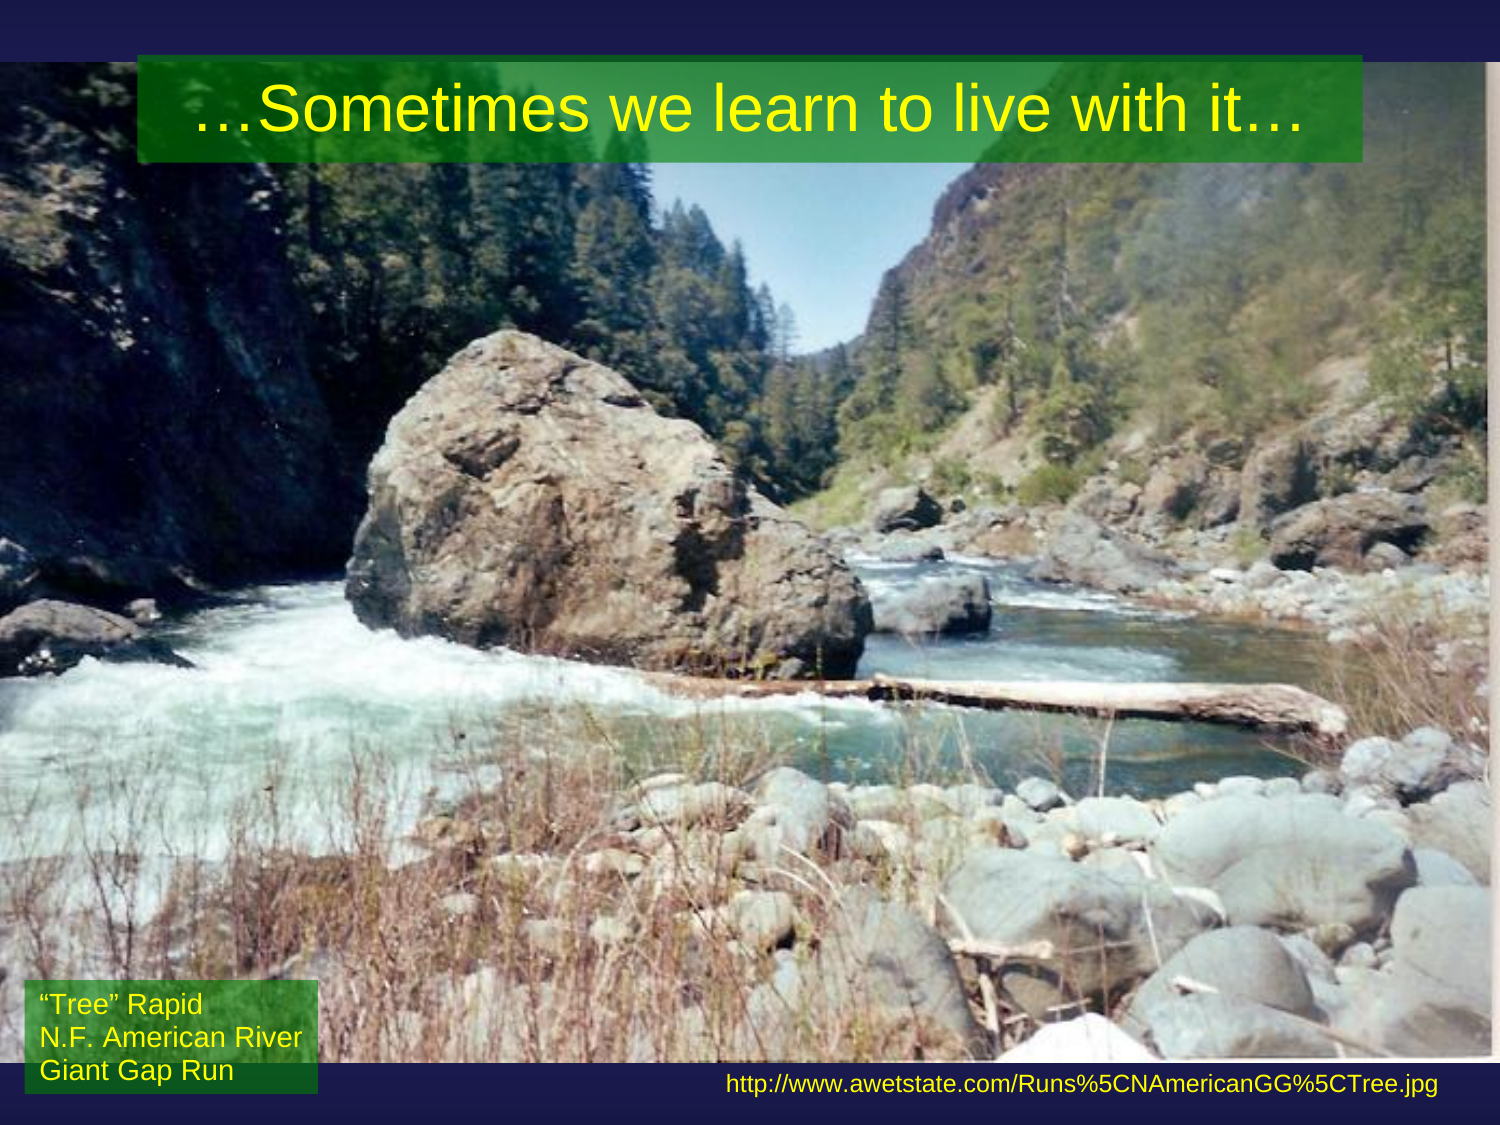

…Sometimes we learn to live with it…
“Tree” Rapid
N.F. American River
Giant Gap Run
http://www.awetstate.com/Runs%5CNAmericanGG%5CTree.jpg